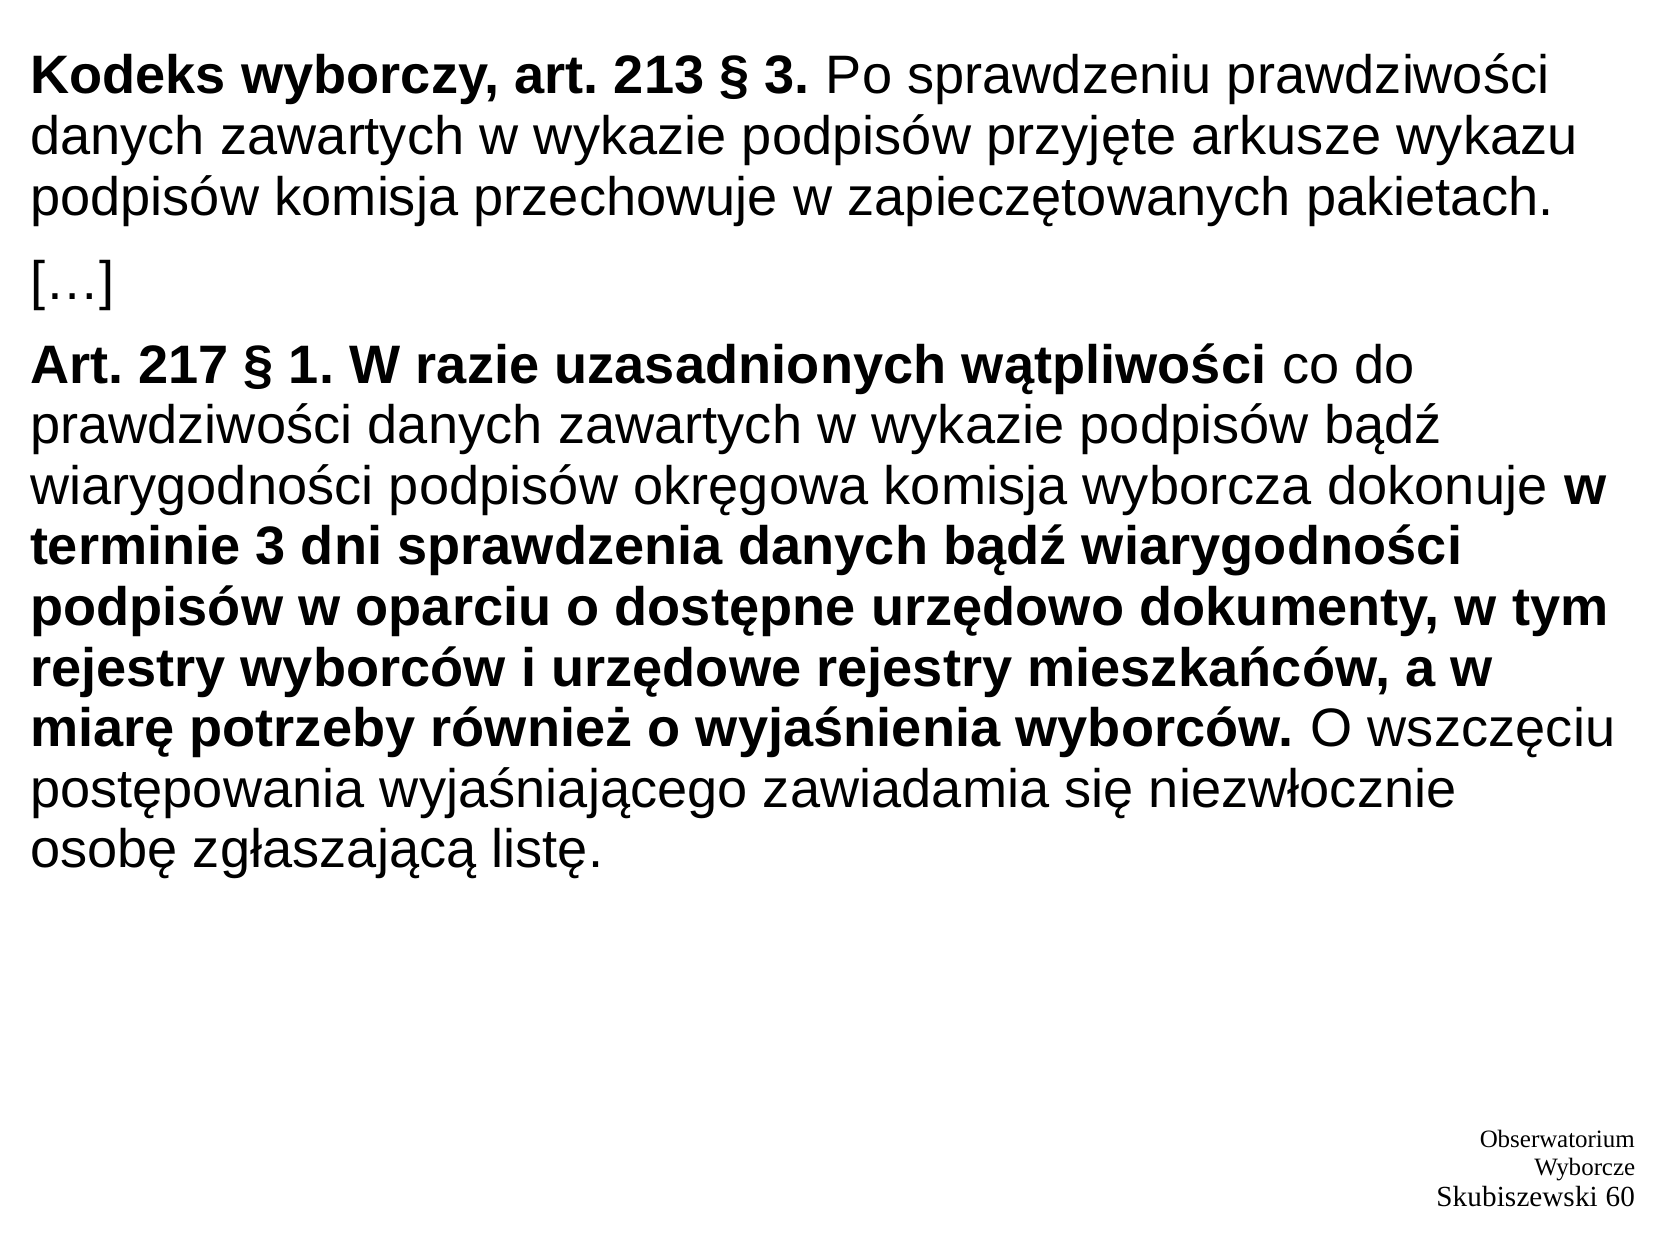

# Kodeks wyborczy, art. 213 § 3. Po sprawdzeniu prawdziwości danych zawartych w wykazie podpisów przyjęte arkusze wykazu podpisów komisja przechowuje w zapieczętowanych pakietach.
[…]
Art. 217 § 1. W razie uzasadnionych wątpliwości co do prawdziwości danych zawartych w wykazie podpisów bądź wiarygodności podpisów okręgowa komisja wyborcza dokonuje w terminie 3 dni sprawdzenia danych bądź wiarygodności podpisów w oparciu o dostępne urzędowo dokumenty, w tym rejestry wyborców i urzędowe rejestry mieszkańców, a w miarę potrzeby również o wyjaśnienia wyborców. O wszczęciu postępowania wyjaśniającego zawiadamia się niezwłocznie osobę zgłaszającą listę.
60